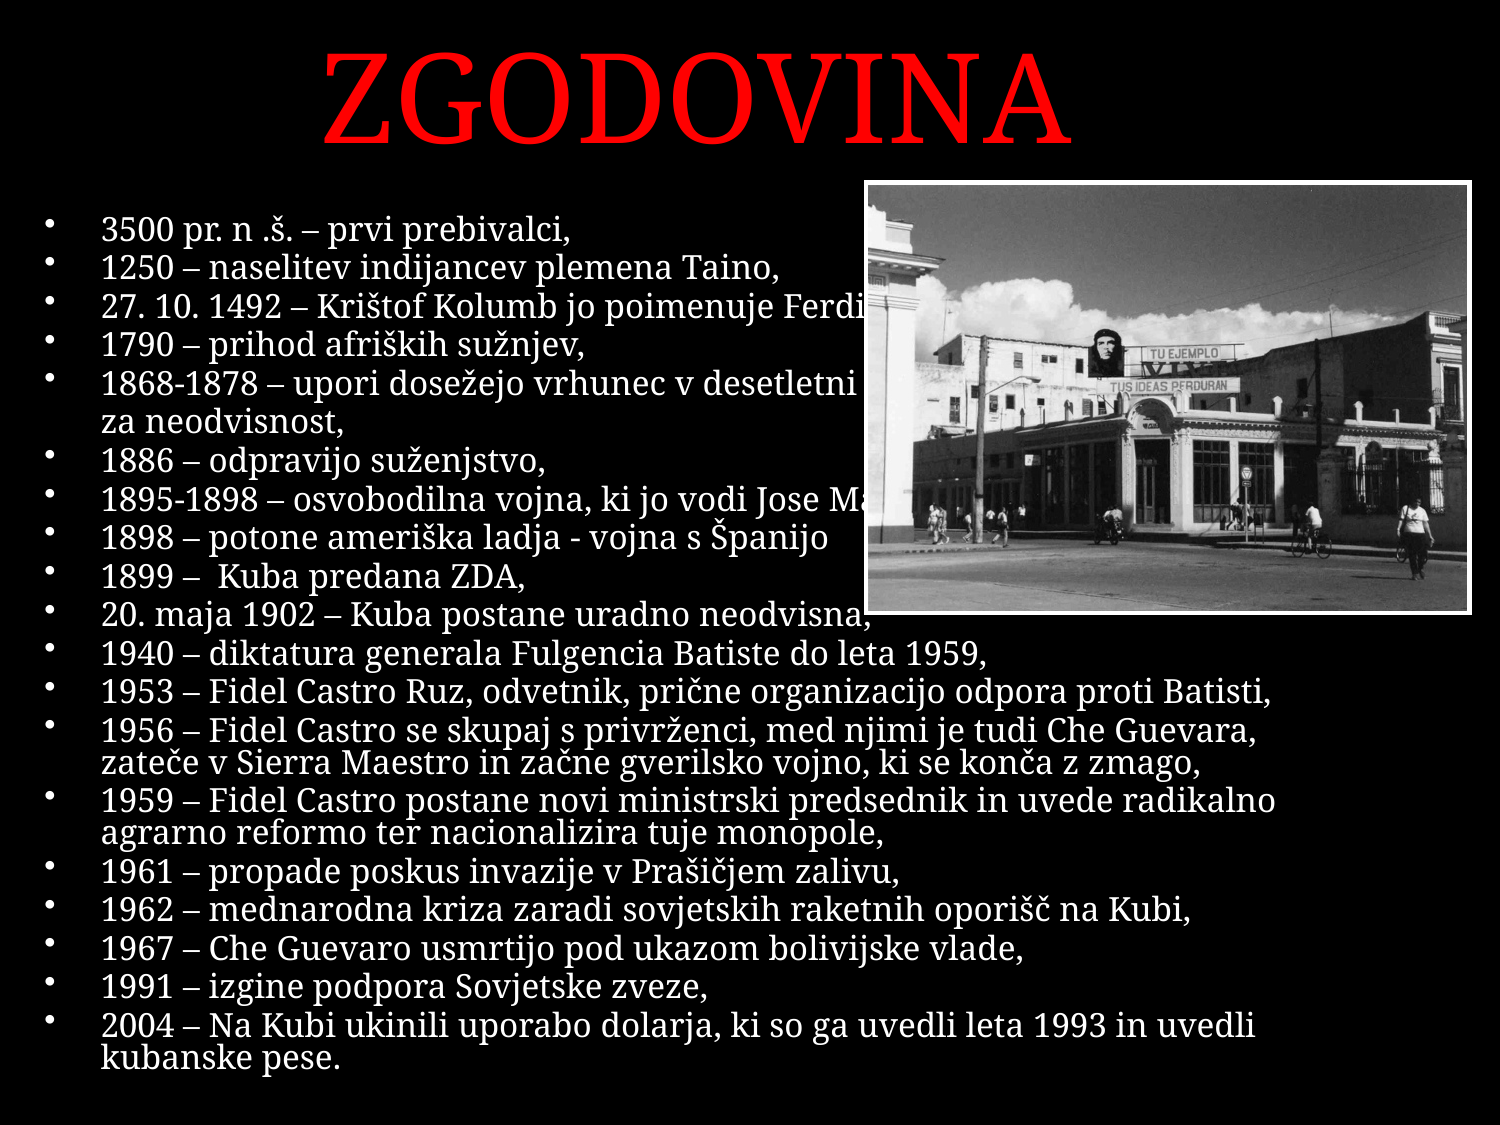

# ZGODOVINA
3500 pr. n .š. – prvi prebivalci,
1250 – naselitev indijancev plemena Taino,
27. 10. 1492 – Krištof Kolumb jo poimenuje Ferdinanda,
1790 – prihod afriških sužnjev,
1868-1878 – upori dosežejo vrhunec v desetletni vojni
	za neodvisnost,
1886 – odpravijo suženjstvo,
1895-1898 – osvobodilna vojna, ki jo vodi Jose Marti,
1898 – potone ameriška ladja - vojna s Španijo
1899 – Kuba predana ZDA,
20. maja 1902 – Kuba postane uradno neodvisna,
1940 – diktatura generala Fulgencia Batiste do leta 1959,
1953 – Fidel Castro Ruz, odvetnik, prične organizacijo odpora proti Batisti,
1956 – Fidel Castro se skupaj s privrženci, med njimi je tudi Che Guevara, zateče v Sierra Maestro in začne gverilsko vojno, ki se konča z zmago,
1959 – Fidel Castro postane novi ministrski predsednik in uvede radikalno agrarno reformo ter nacionalizira tuje monopole,
1961 – propade poskus invazije v Prašičjem zalivu,
1962 – mednarodna kriza zaradi sovjetskih raketnih oporišč na Kubi,
1967 – Che Guevaro usmrtijo pod ukazom bolivijske vlade,
1991 – izgine podpora Sovjetske zveze,
2004 – Na Kubi ukinili uporabo dolarja, ki so ga uvedli leta 1993 in uvedli kubanske pese.